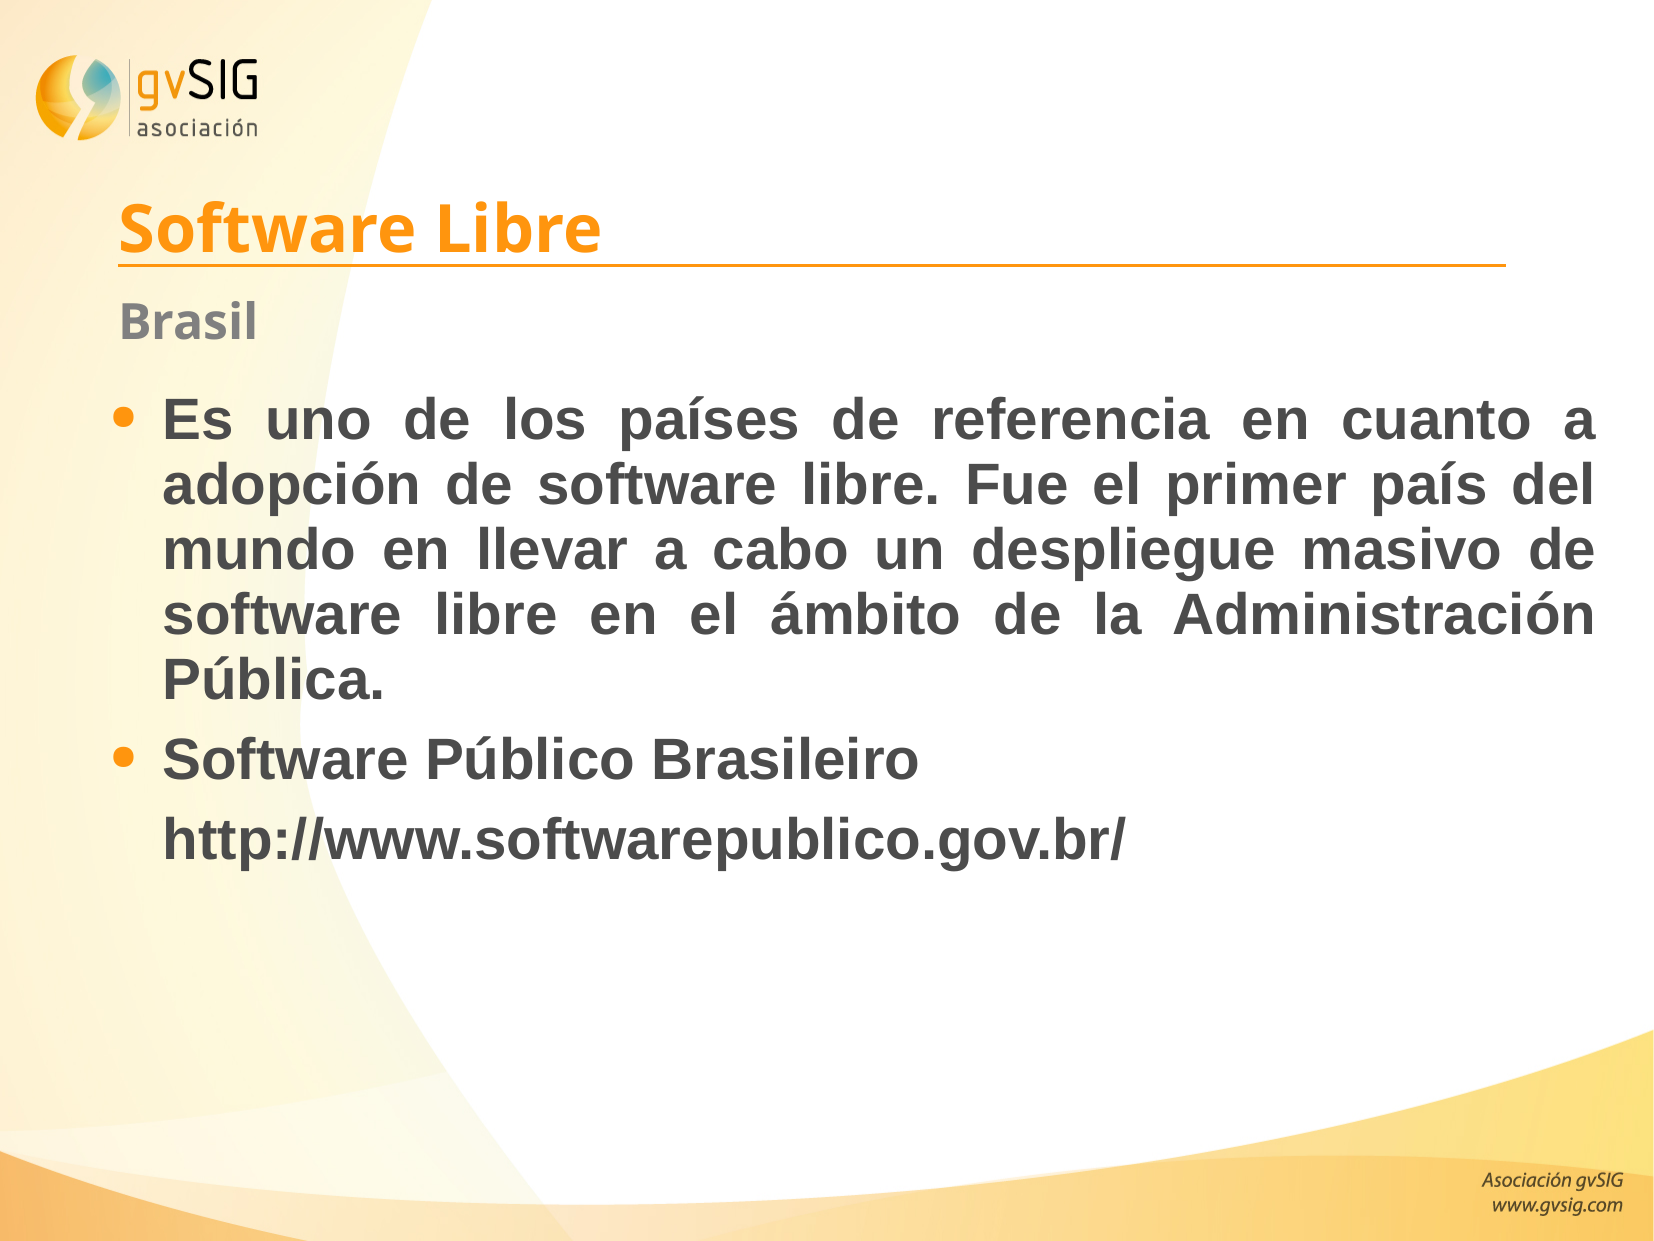

# Software Libre
Brasil
Es uno de los países de referencia en cuanto a adopción de software libre. Fue el primer país del mundo en llevar a cabo un despliegue masivo de software libre en el ámbito de la Administración Pública.
Software Público Brasileiro
http://www.softwarepublico.gov.br/